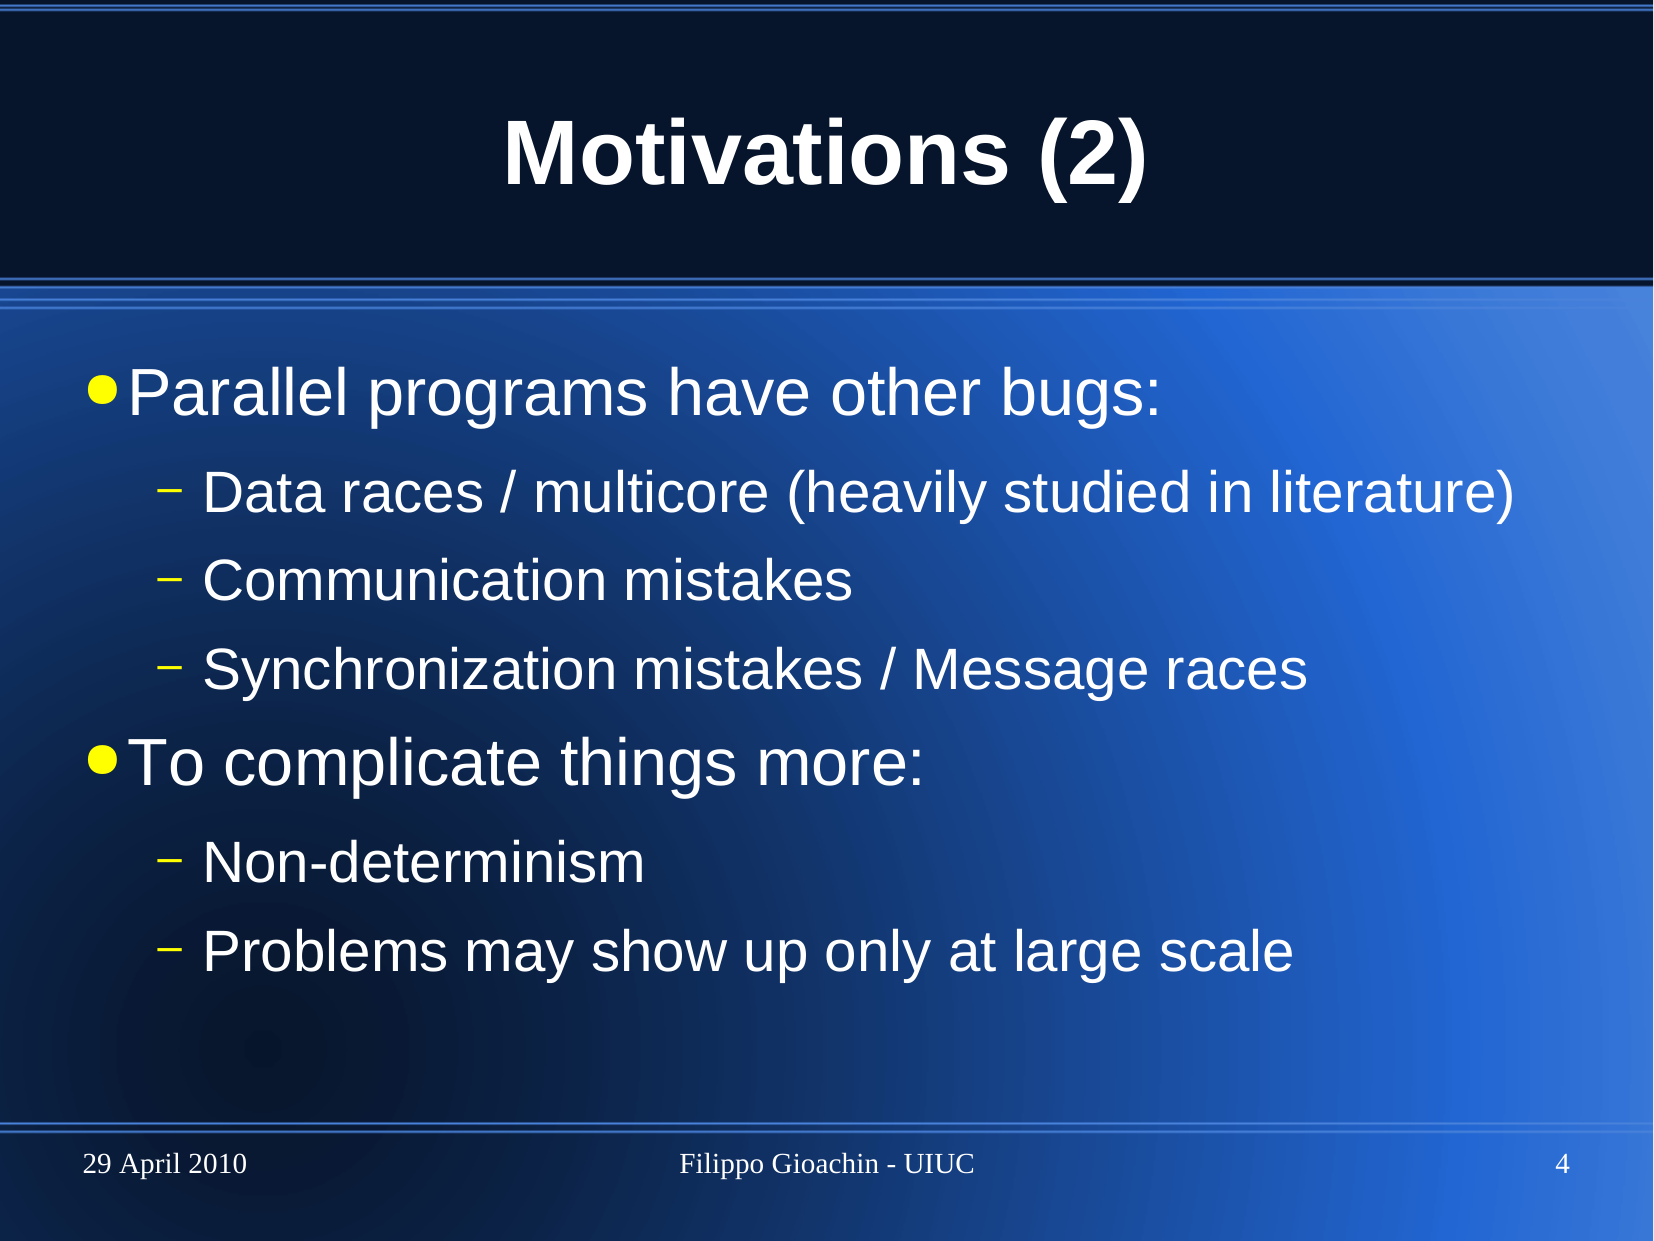

# Motivations (2)
Parallel programs have other bugs:
Data races / multicore (heavily studied in literature)
Communication mistakes
Synchronization mistakes / Message races
To complicate things more:
Non-determinism
Problems may show up only at large scale
29 April 2010
Filippo Gioachin - UIUC
4